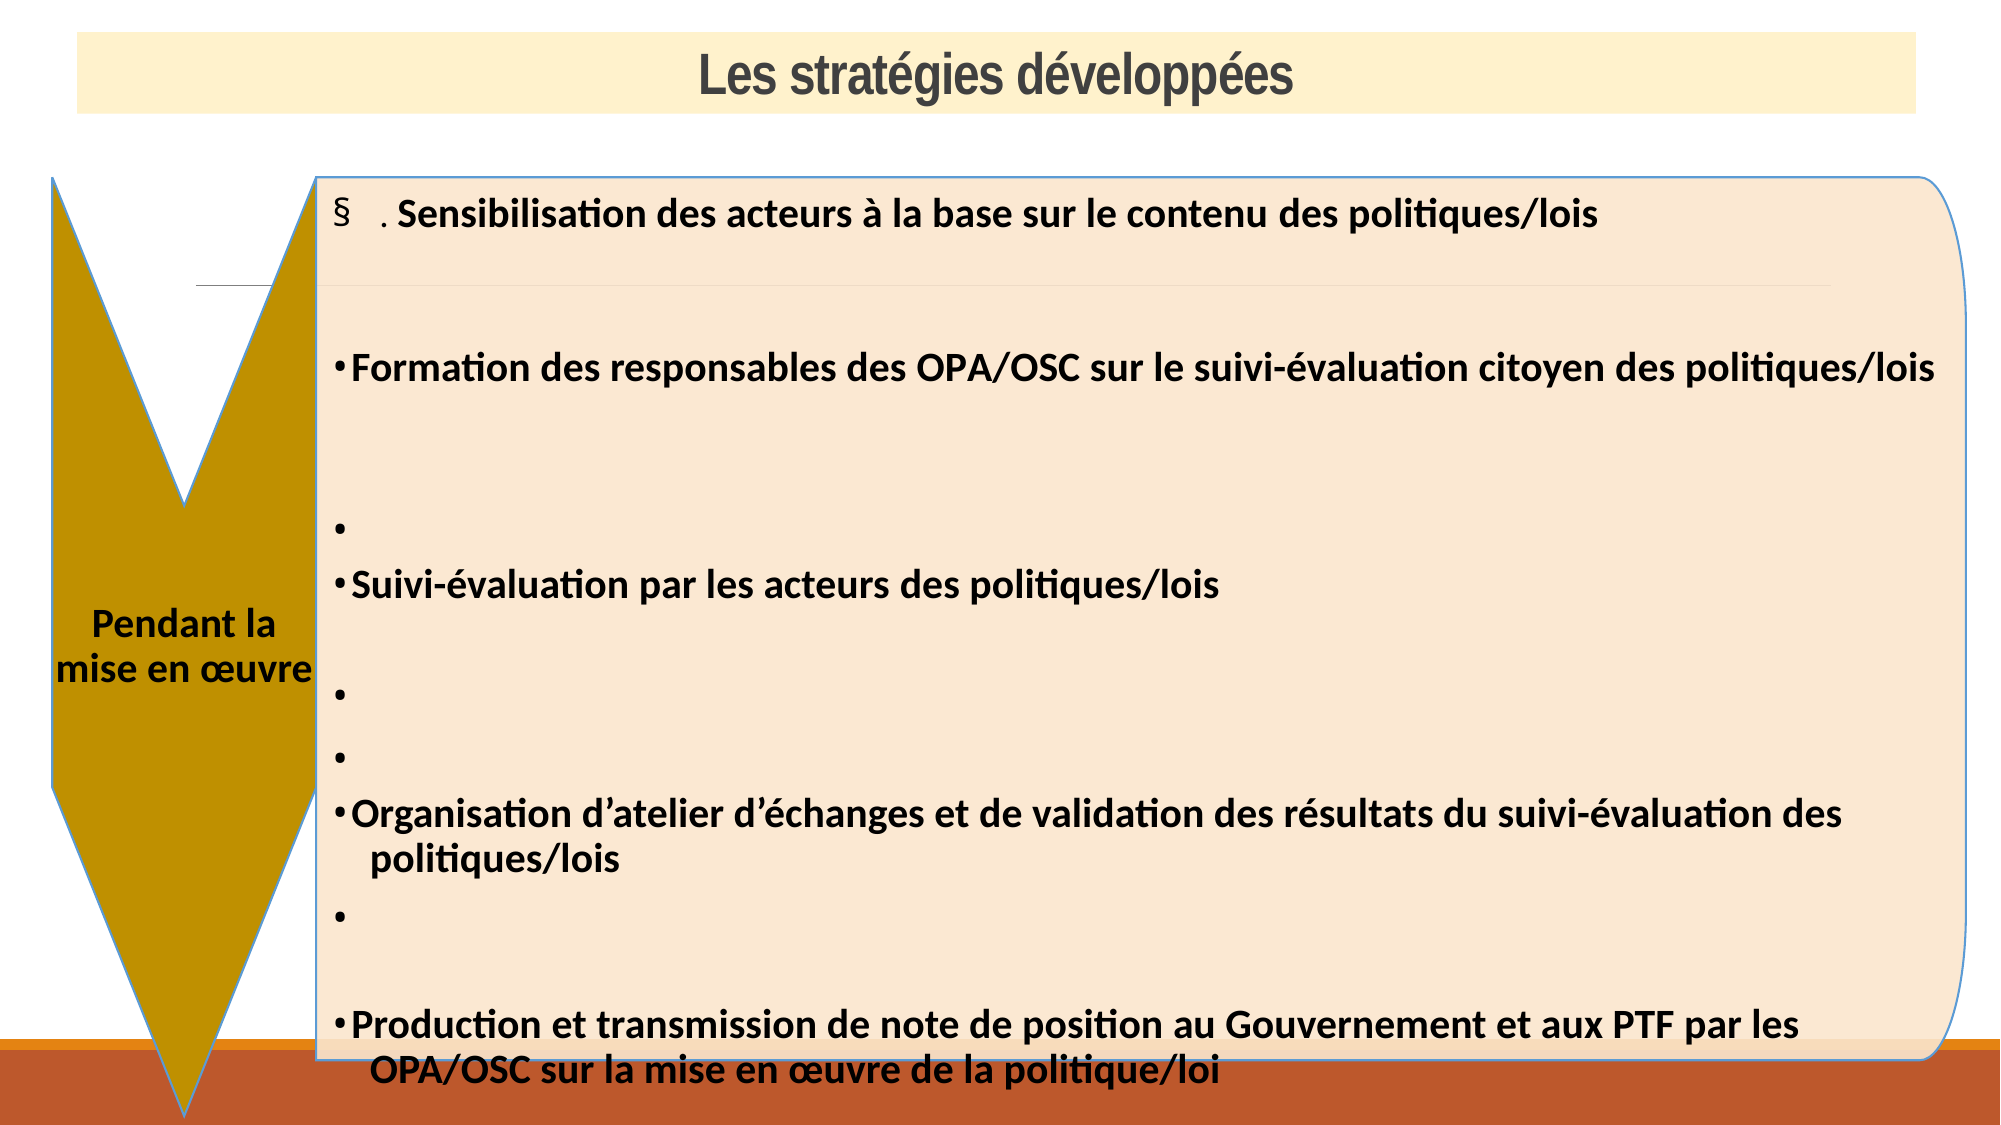

# Les stratégies développées
Pendant la mise en œuvre
. Sensibilisation des acteurs à la base sur le contenu des politiques/lois
Formation des responsables des OPA/OSC sur le suivi-évaluation citoyen des politiques/lois
Suivi-évaluation par les acteurs des politiques/lois
Organisation d’atelier d’échanges et de validation des résultats du suivi-évaluation des politiques/lois
Production et transmission de note de position au Gouvernement et aux PTF par les OPA/OSC sur la mise en œuvre de la politique/loi